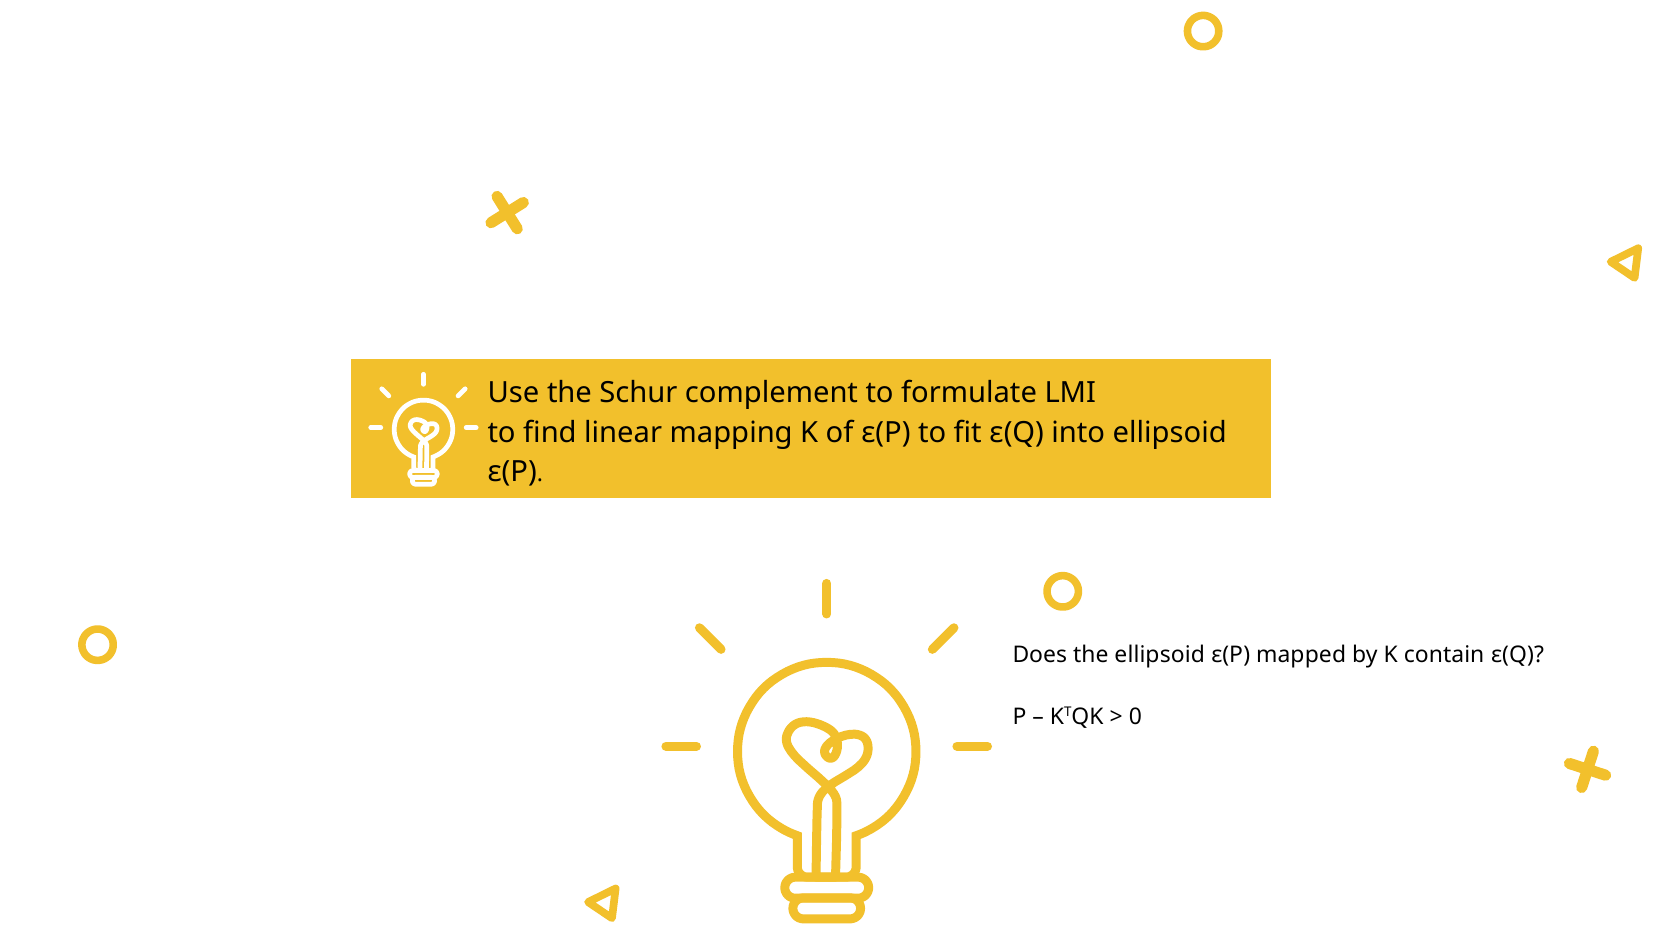

Use the Schur complement to formulate LMI
to find linear mapping K of ε(P) to fit ε(Q) into ellipsoid ε(P).
Does the ellipsoid ε(P) mapped by K contain ε(Q)?
P – KTQK > 0